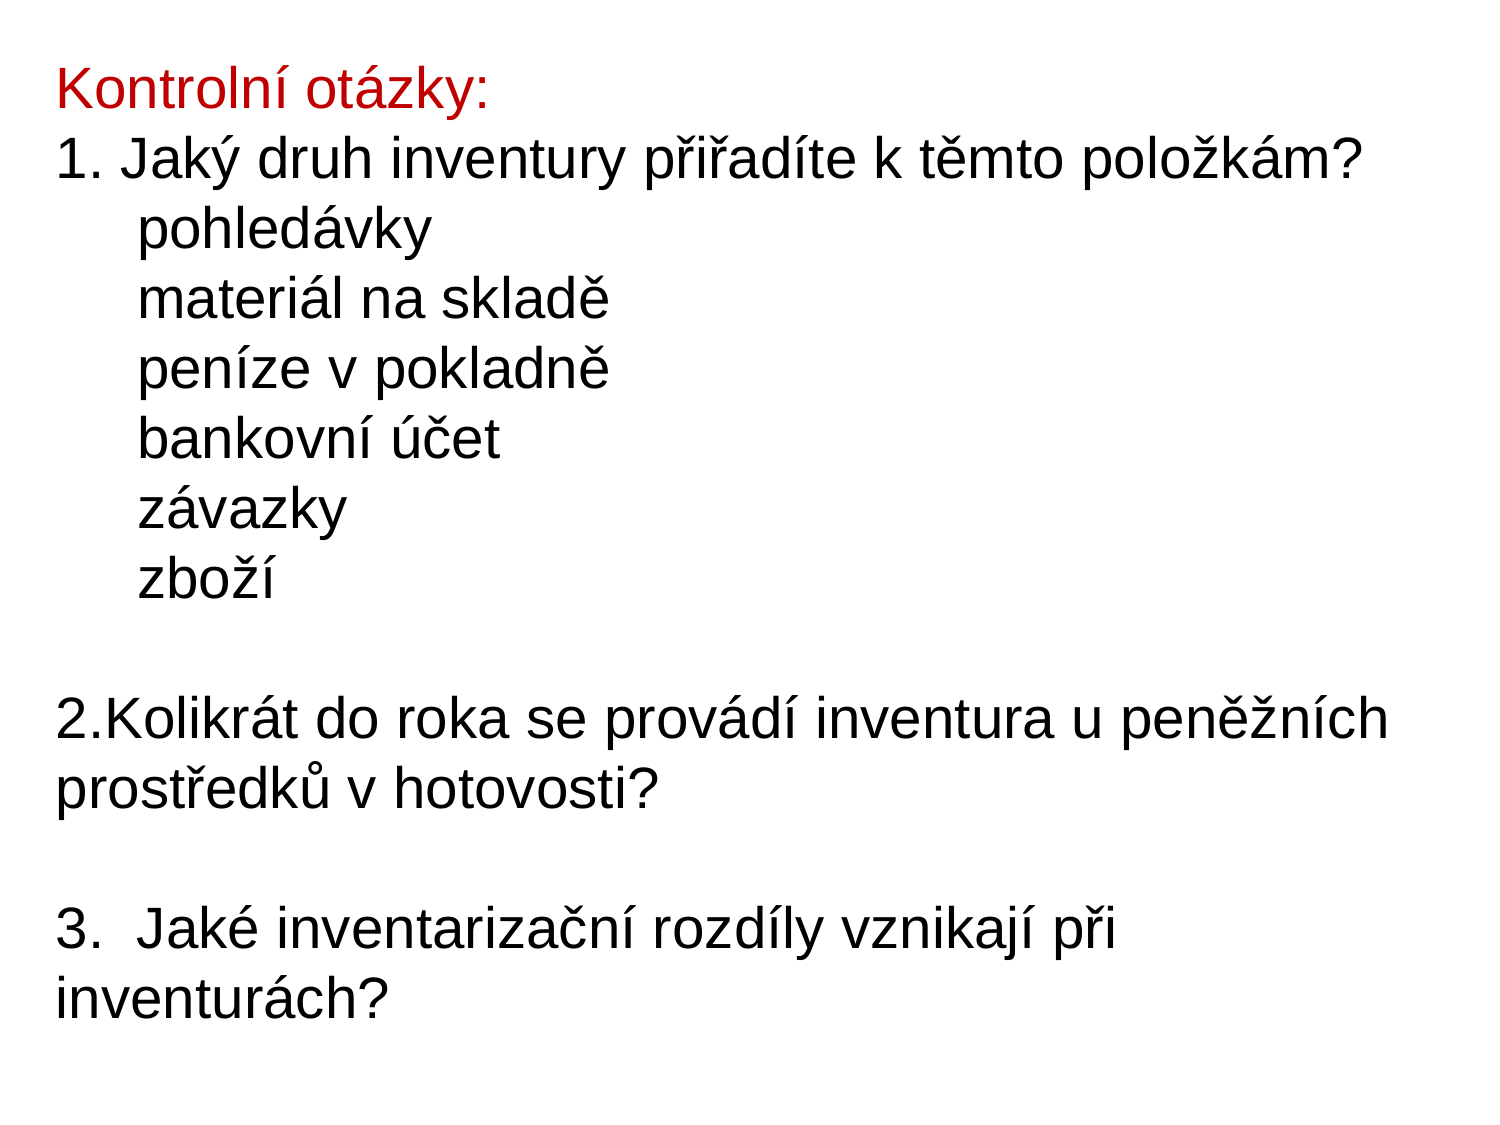

Kontrolní otázky:
 Jaký druh inventury přiřadíte k těmto položkám?
 pohledávky
 materiál na skladě
 peníze v pokladně
 bankovní účet
 závazky
 zboží
Kolikrát do roka se provádí inventura u peněžních prostředků v hotovosti?
3. Jaké inventarizační rozdíly vznikají při inventurách?